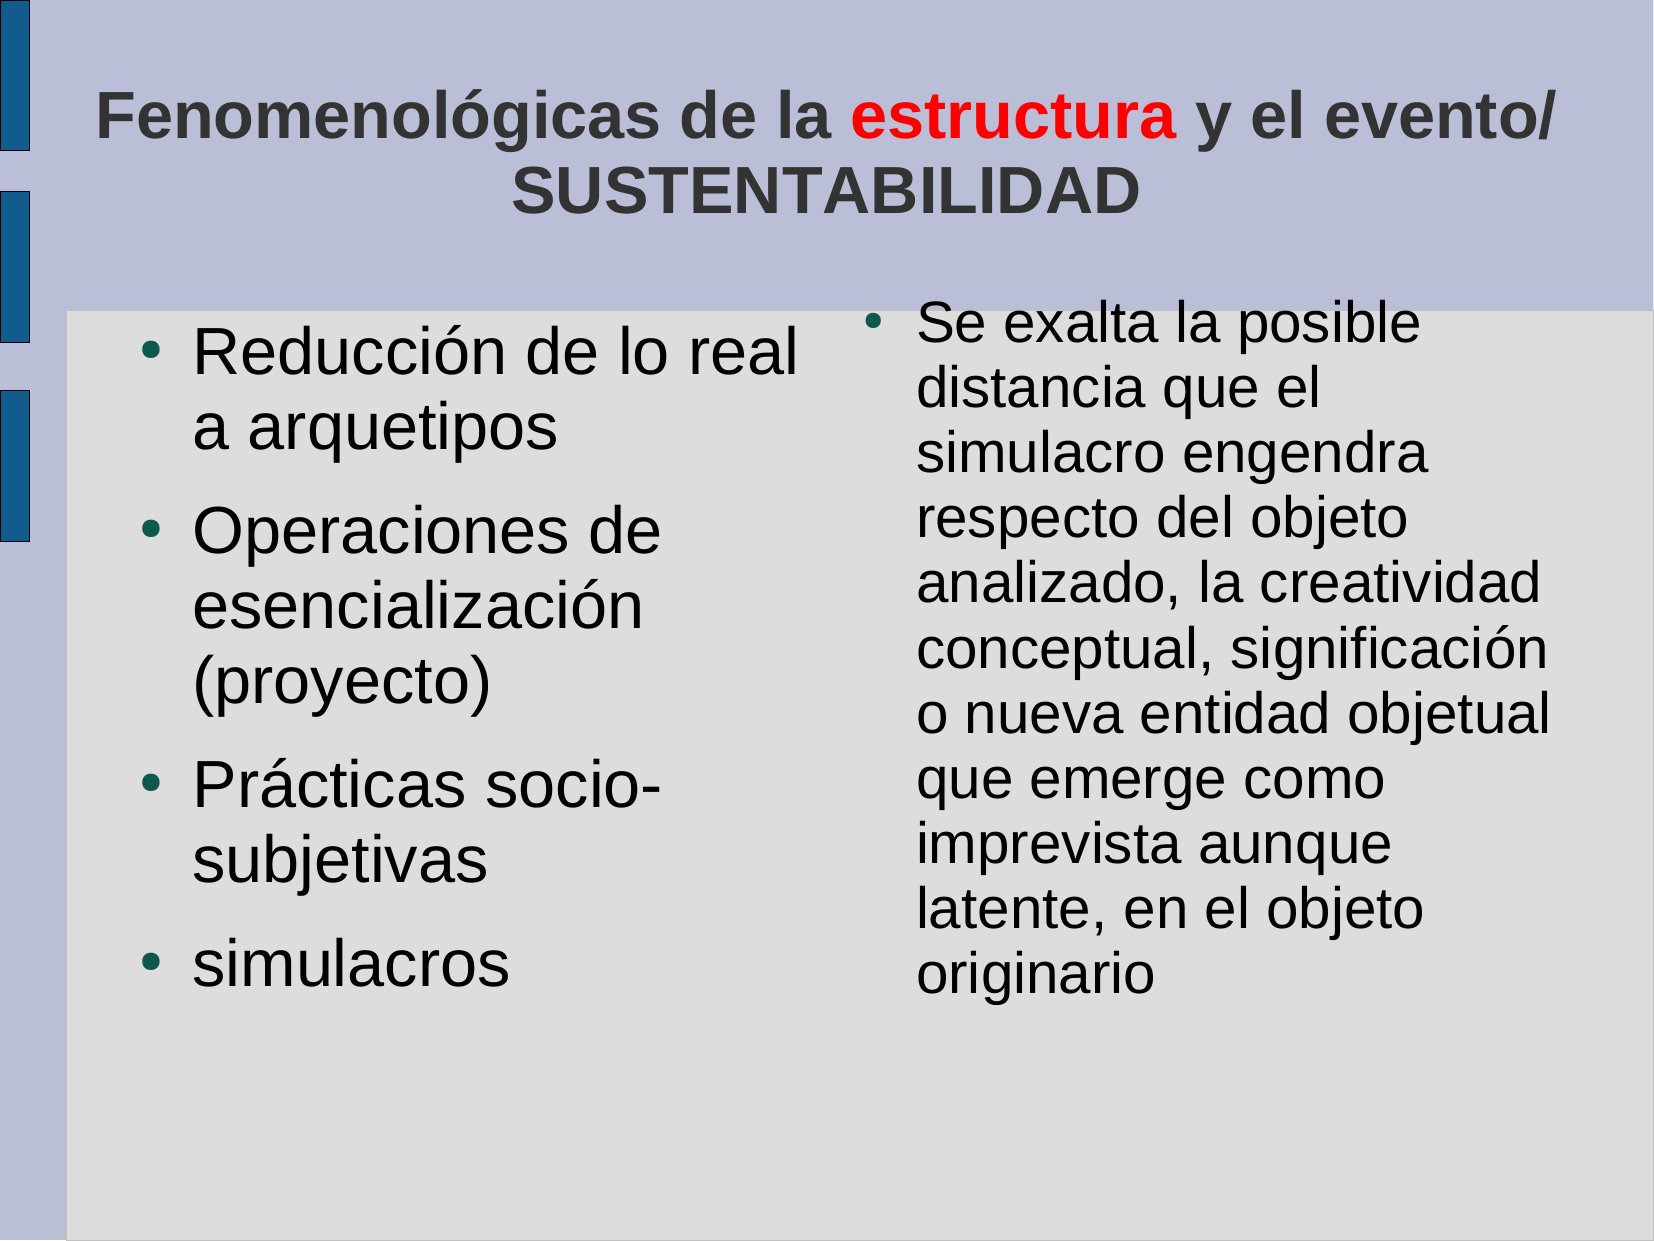

# Fenomenológicas de la estructura y el evento/ SUSTENTABILIDAD
Se exalta la posible distancia que el simulacro engendra respecto del objeto analizado, la creatividad conceptual, significación o nueva entidad objetual que emerge como imprevista aunque latente, en el objeto originario
Reducción de lo real a arquetipos
Operaciones de esencialización (proyecto)
Prácticas socio-subjetivas
simulacros